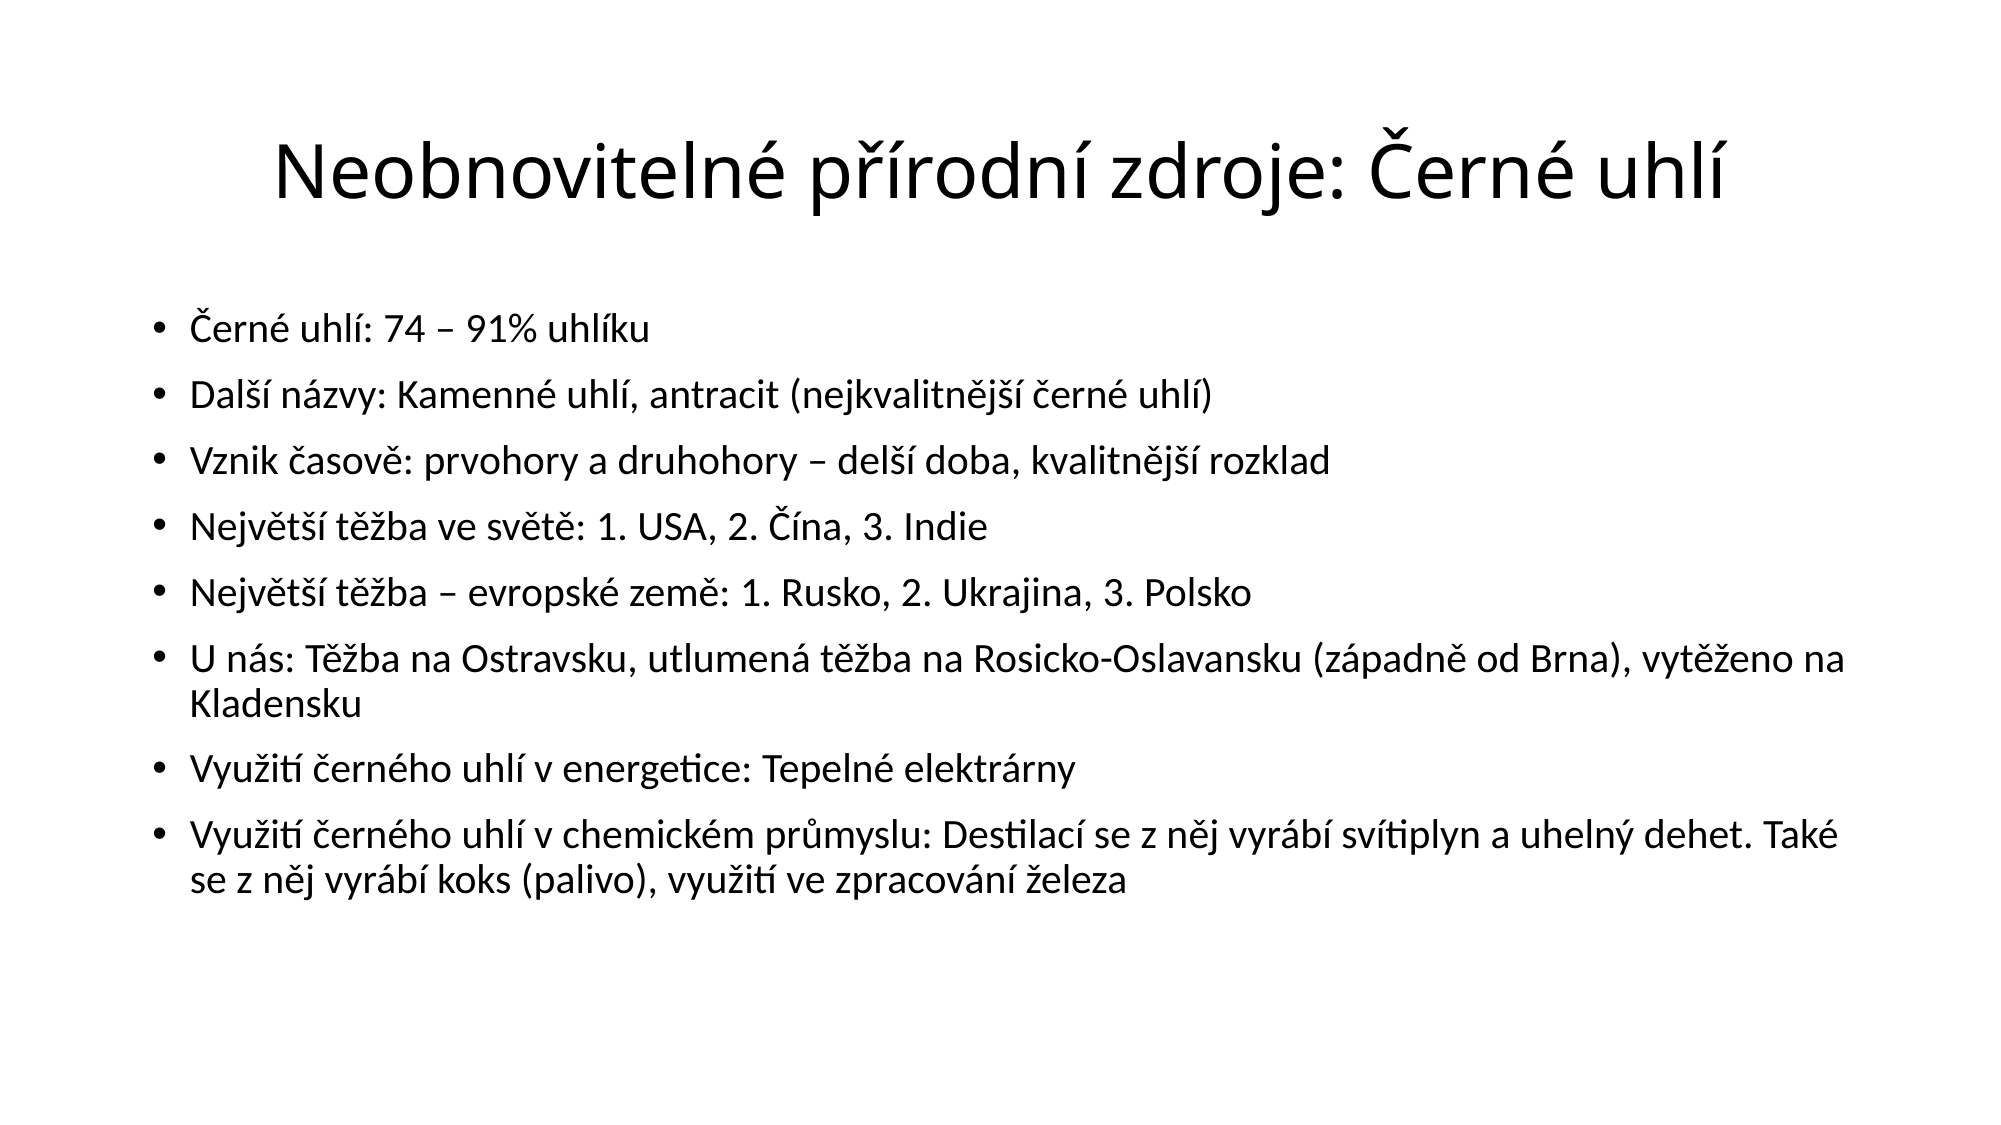

# Neobnovitelné přírodní zdroje: Černé uhlí
Černé uhlí: 74 – 91% uhlíku
Další názvy: Kamenné uhlí, antracit (nejkvalitnější černé uhlí)
Vznik časově: prvohory a druhohory – delší doba, kvalitnější rozklad
Největší těžba ve světě: 1. USA, 2. Čína, 3. Indie
Největší těžba – evropské země: 1. Rusko, 2. Ukrajina, 3. Polsko
U nás: Těžba na Ostravsku, utlumená těžba na Rosicko-Oslavansku (západně od Brna), vytěženo na Kladensku
Využití černého uhlí v energetice: Tepelné elektrárny
Využití černého uhlí v chemickém průmyslu: Destilací se z něj vyrábí svítiplyn a uhelný dehet. Také se z něj vyrábí koks (palivo), využití ve zpracování železa